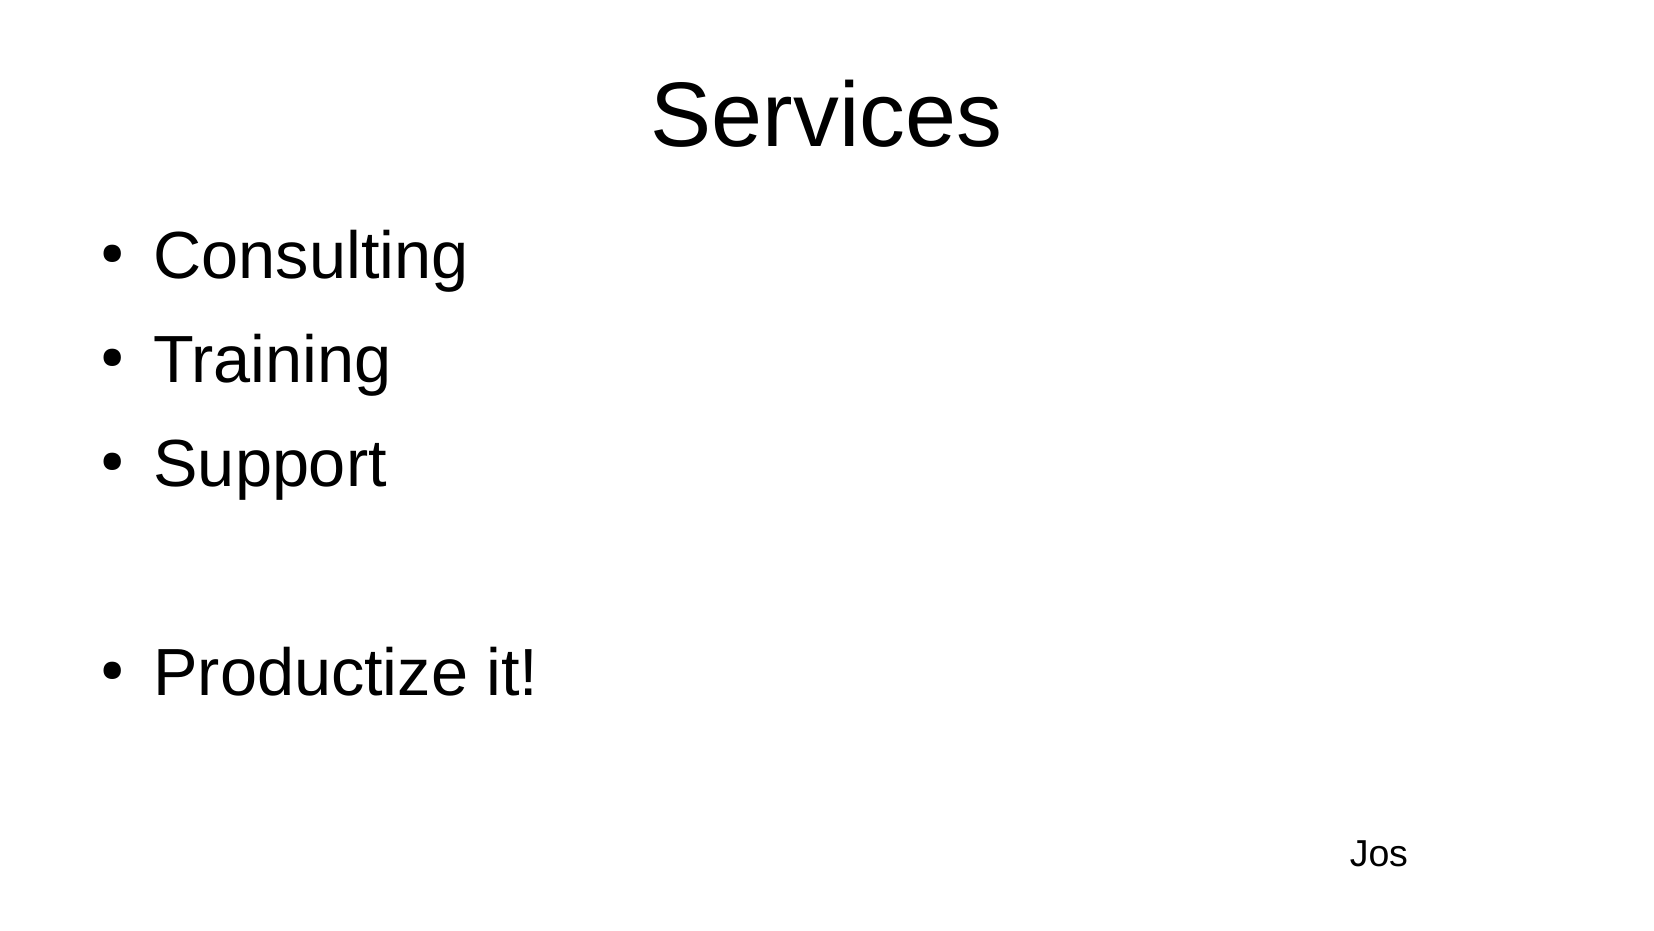

# Services
Consulting
Training
Support
Productize it!
Jos